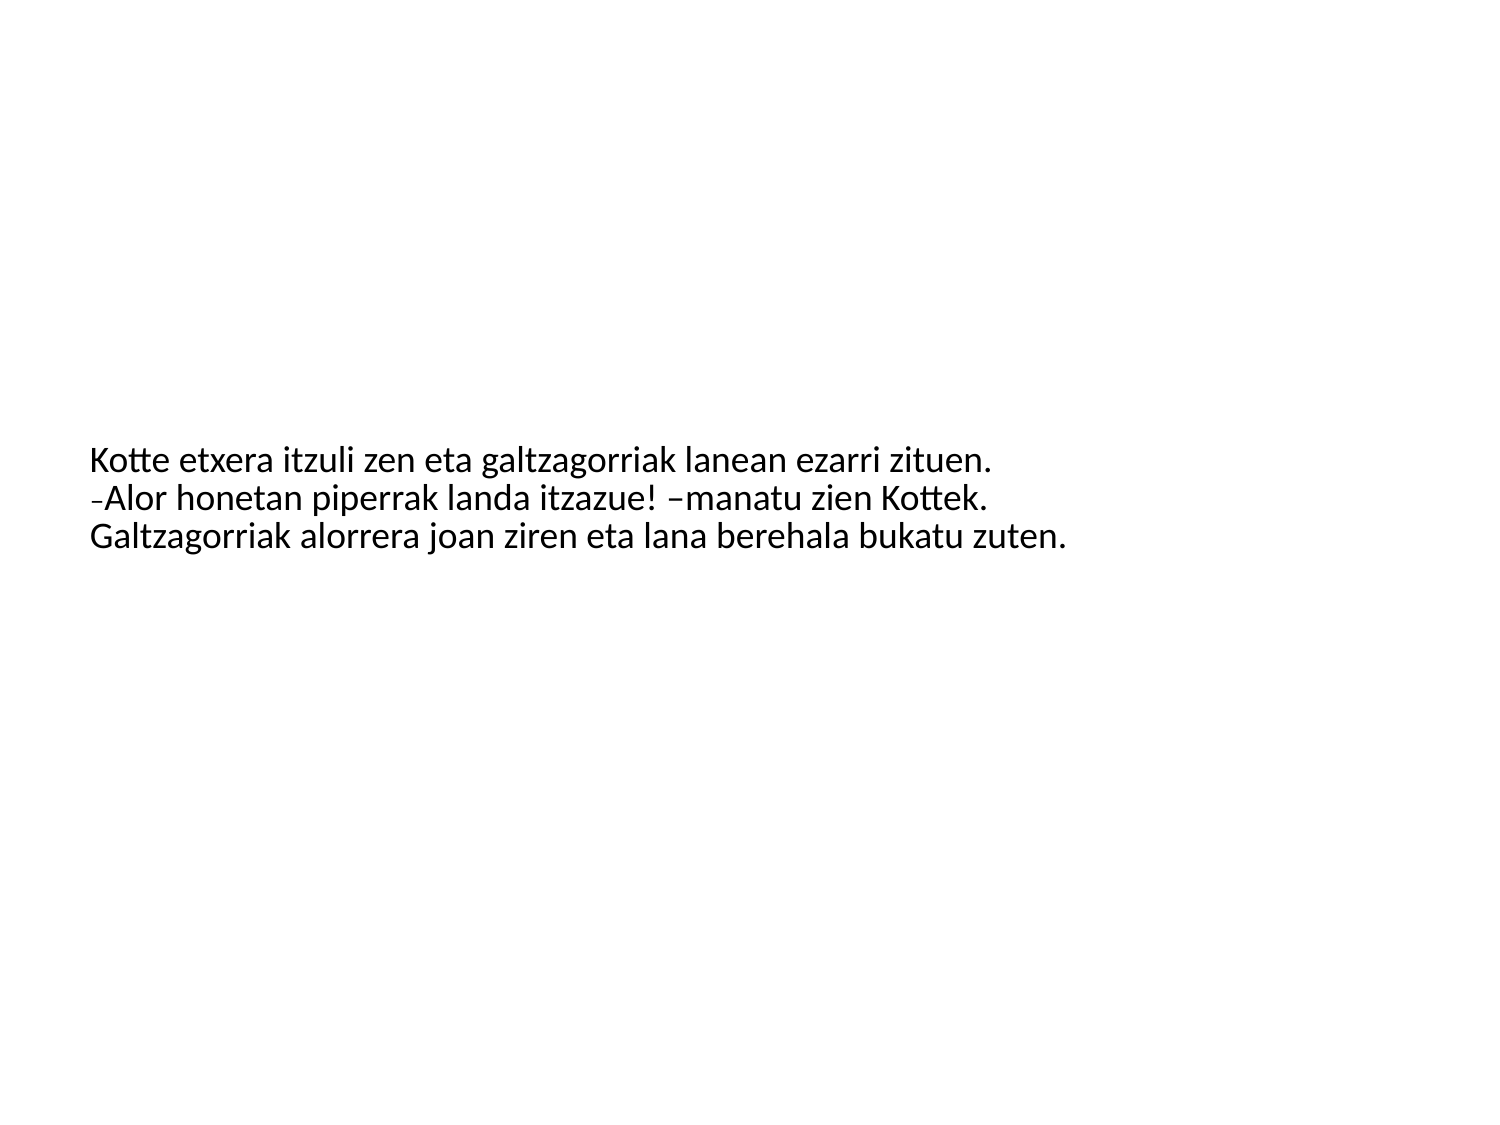

Kotte etxera itzuli zen eta galtzagorriak lanean ezarri zituen.
–Alor honetan piperrak landa itzazue! –manatu zien Kottek.
Galtzagorriak alorrera joan ziren eta lana berehala bukatu zuten.